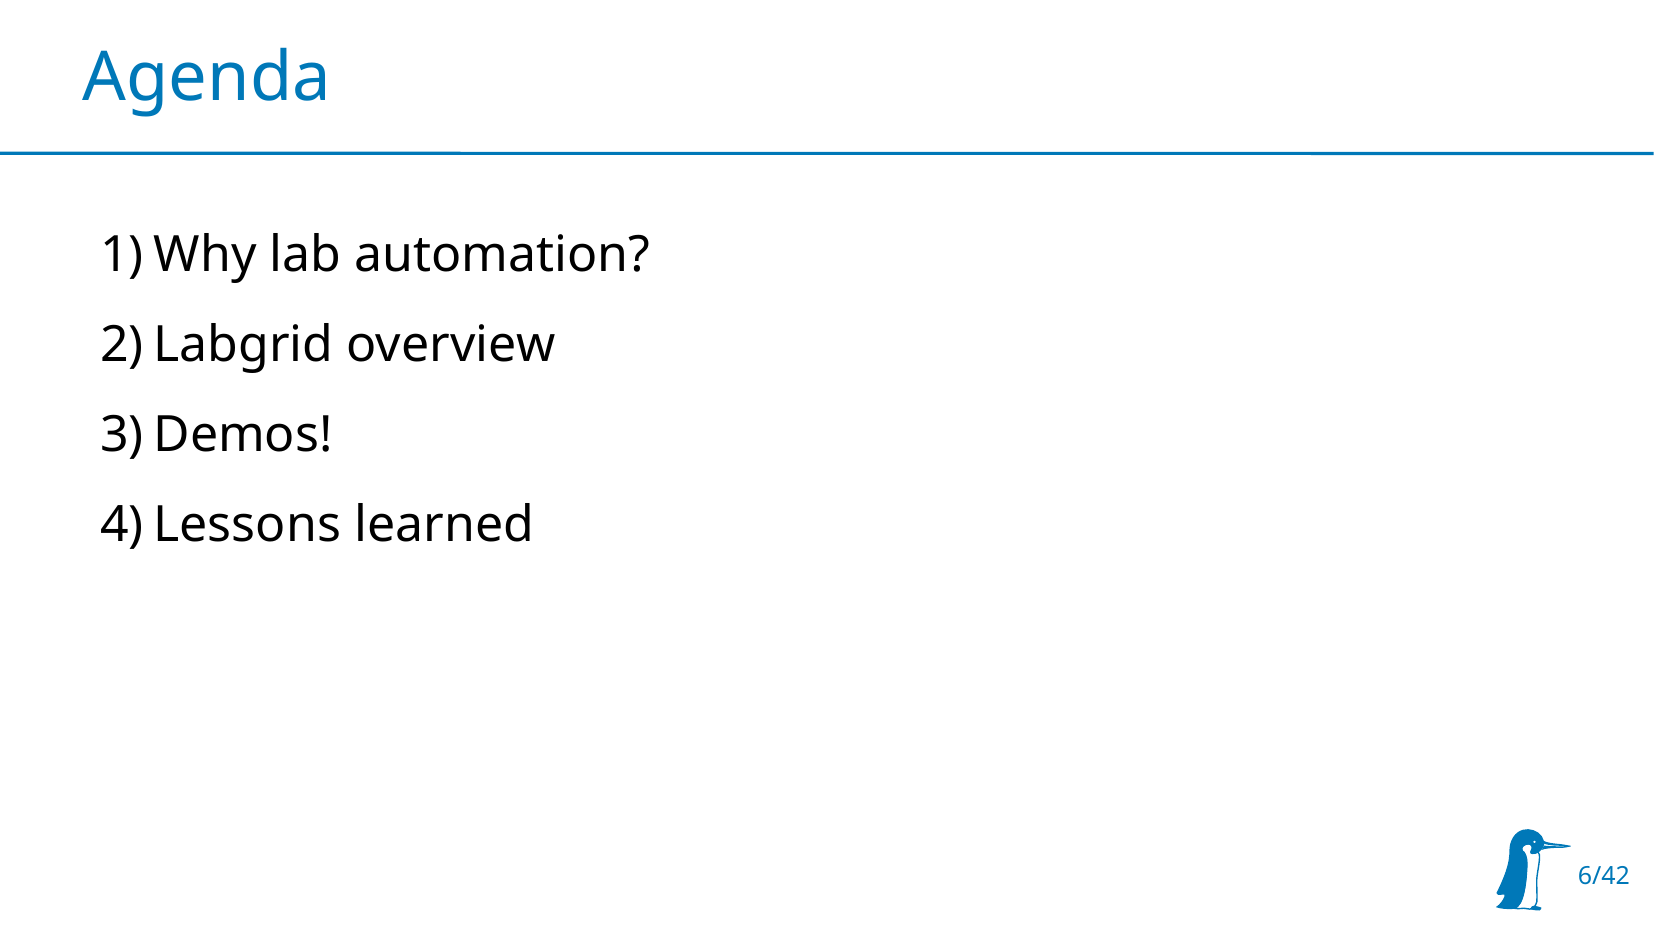

# Agenda
Why lab automation?
Labgrid overview
Demos!
Lessons learned
6